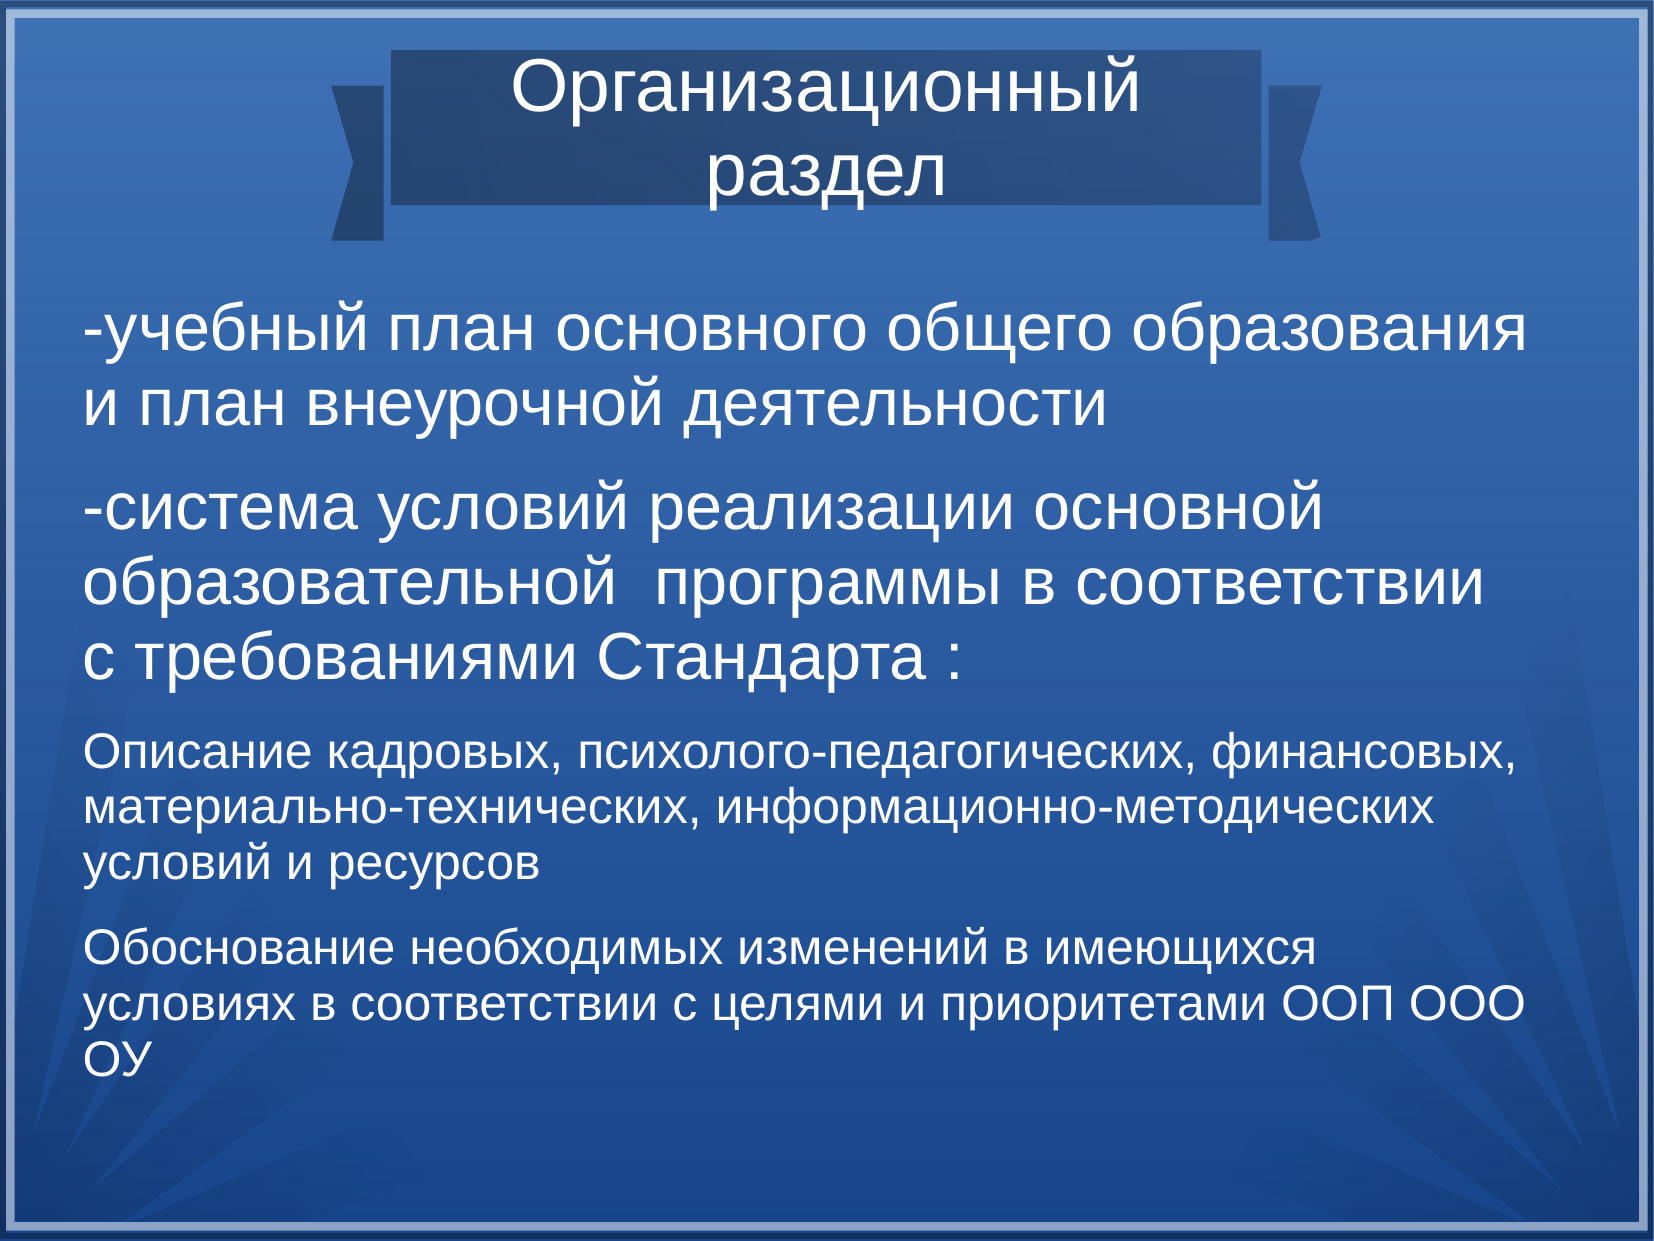

# Организационный раздел
-учебный план основного общего образования и план внеурочной деятельности
-система условий реализации основной  образовательной  программы в соответствии с требованиями Стандарта :
Описание кадровых, психолого-педагогических, финансовых, материально-технических, информационно-методических условий и ресурсов
Обоснование необходимых изменений в имеющихся условиях в соответствии с целями и приоритетами ООП ООО ОУ